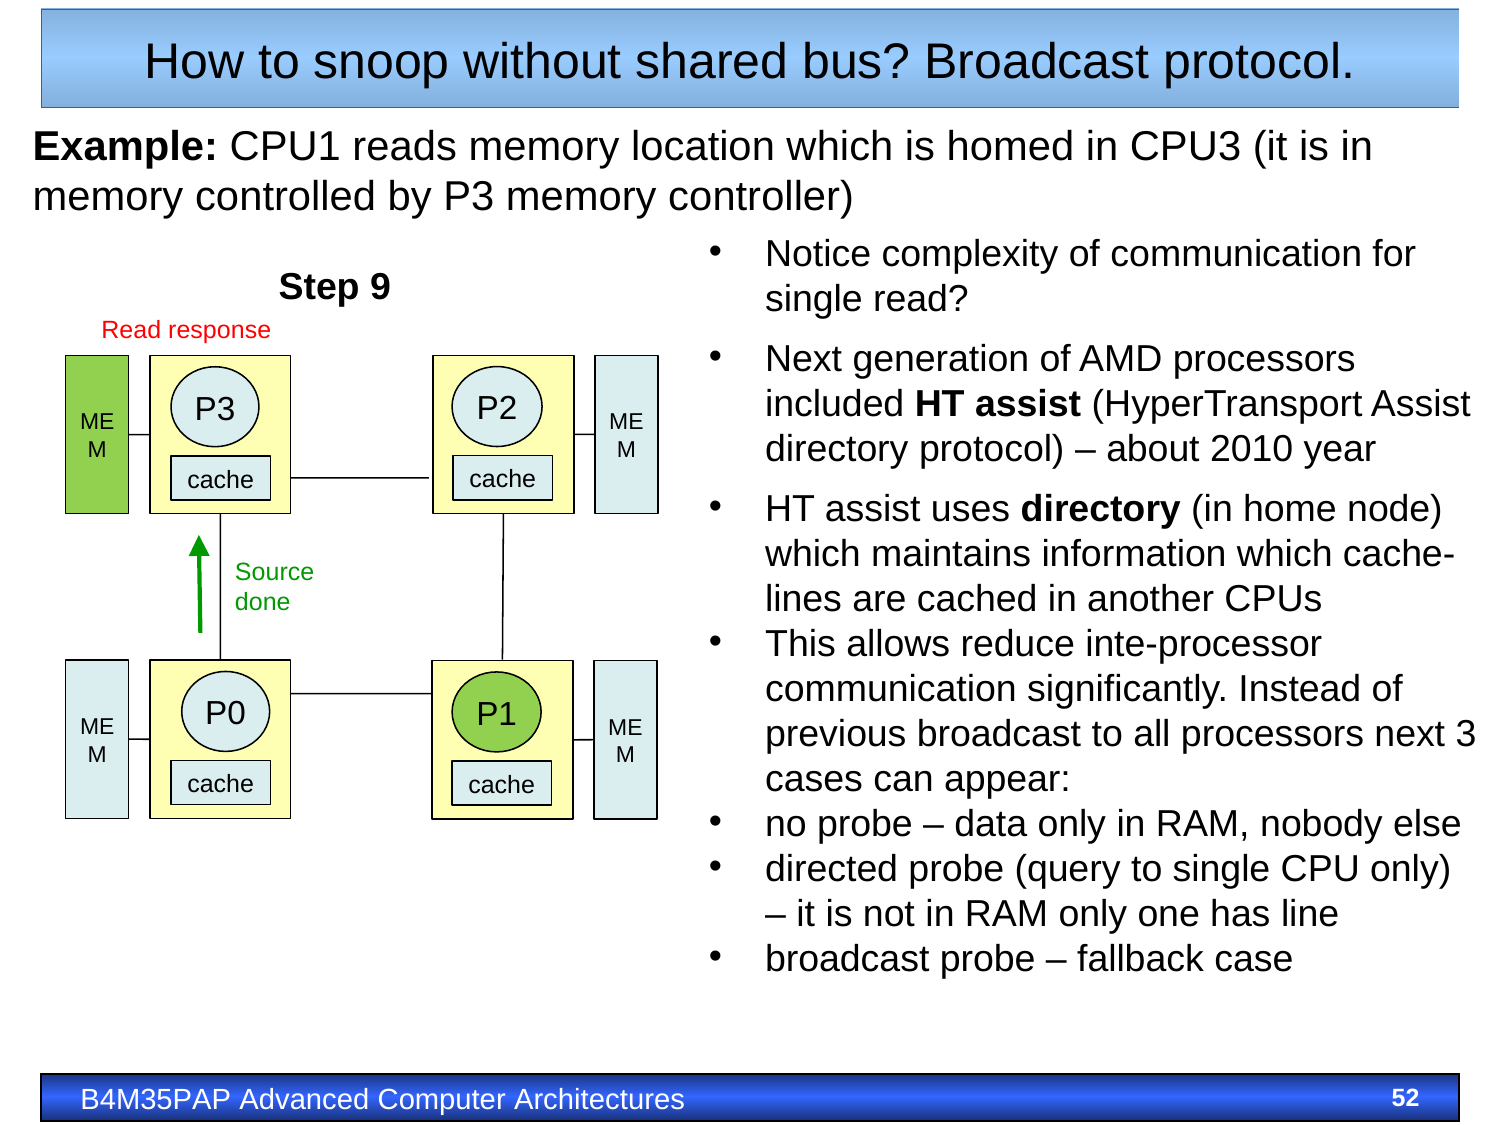

# How to snoop without shared bus? Broadcast protocol.
Example: CPU1 reads memory location which is homed in CPU3 (it is in memory controlled by P3 memory controller)
Notice complexity of communication for single read?
Next generation of AMD processors included HT assist (HyperTransport Assist directory protocol) – about 2010 year
HT assist uses directory (in home node) which maintains information which cache-lines are cached in another CPUs
This allows reduce inte-processor communication significantly. Instead of previous broadcast to all processors next 3 cases can appear:
no probe – data only in RAM, nobody else
directed probe (query to single CPU only) – it is not in RAM only one has line
broadcast probe – fallback case
Step 9
Read response
P2
cache
MEM
MEM
P3
cache
Source done
MEM
P0
cache
P1
cache
MEM